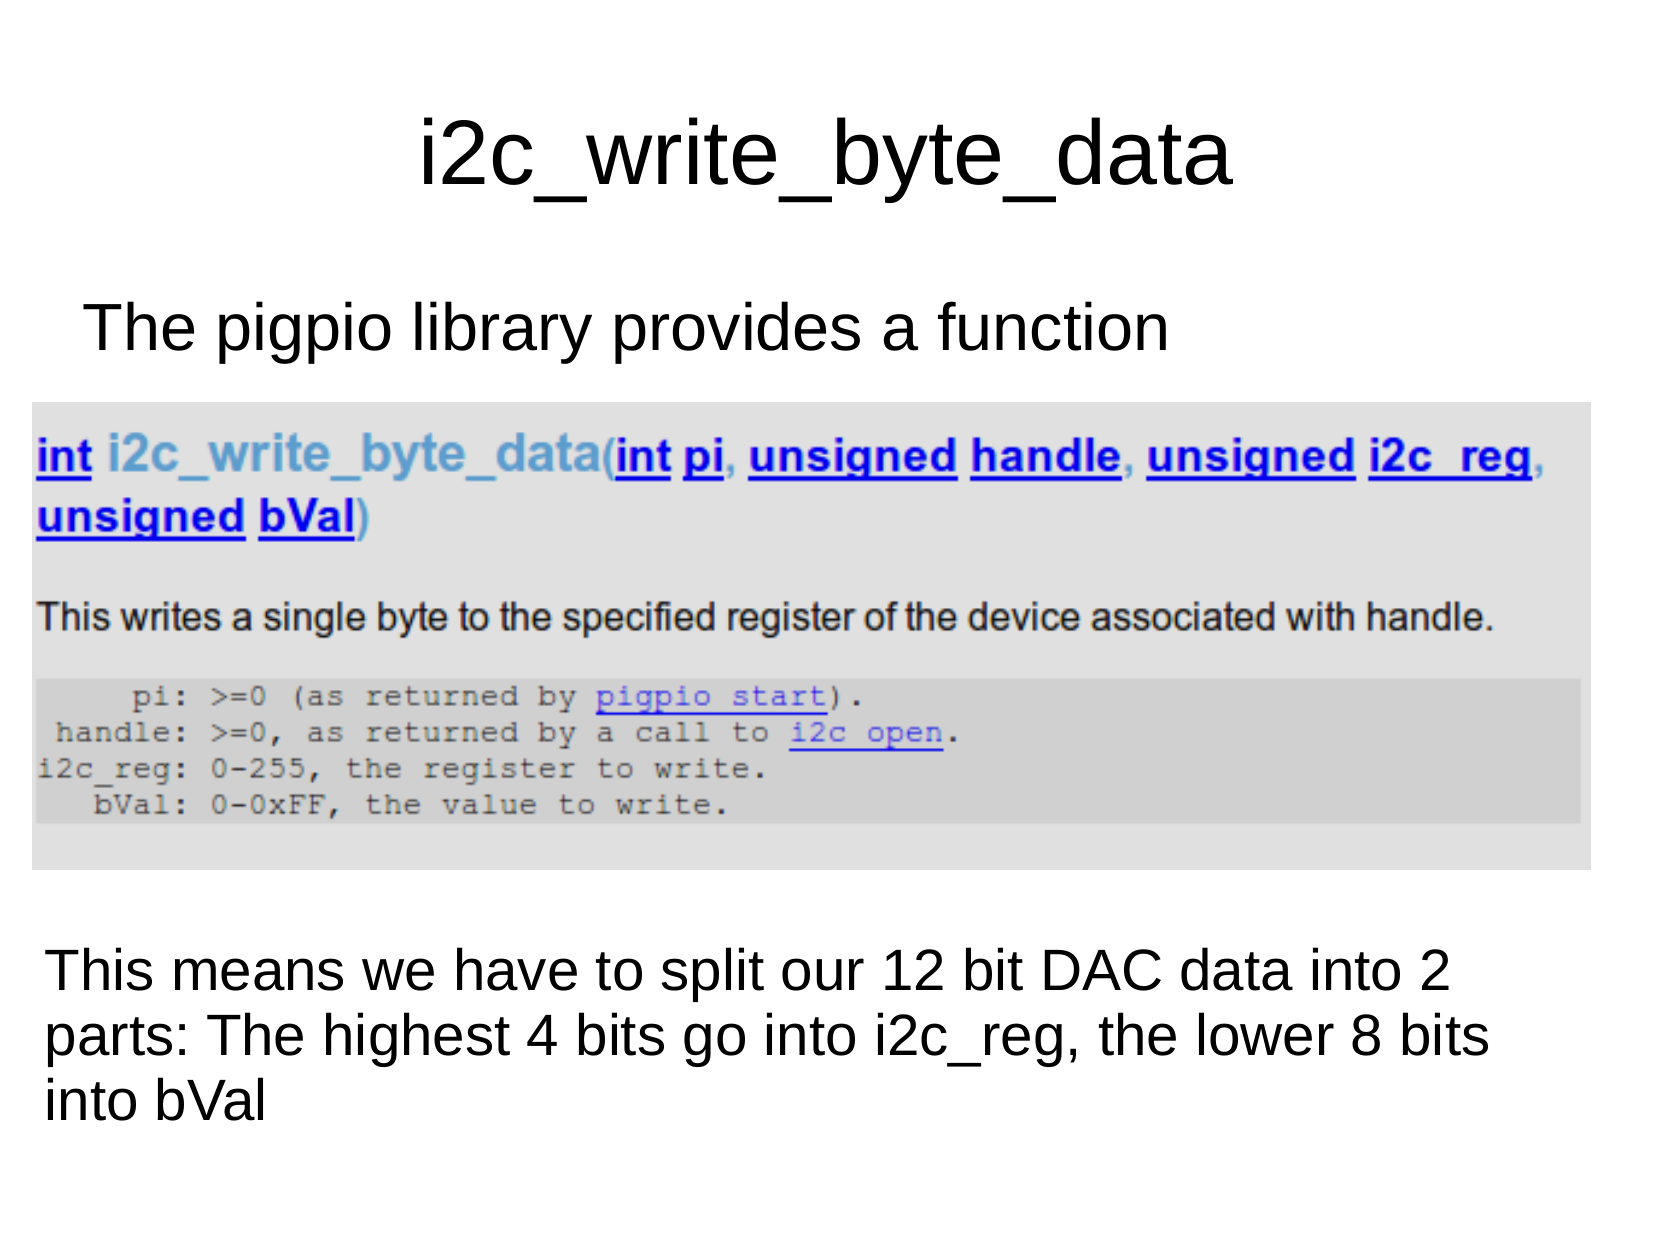

# i2c_write_byte_data
The pigpio library provides a function
This means we have to split our 12 bit DAC data into 2 parts: The highest 4 bits go into i2c_reg, the lower 8 bits into bVal